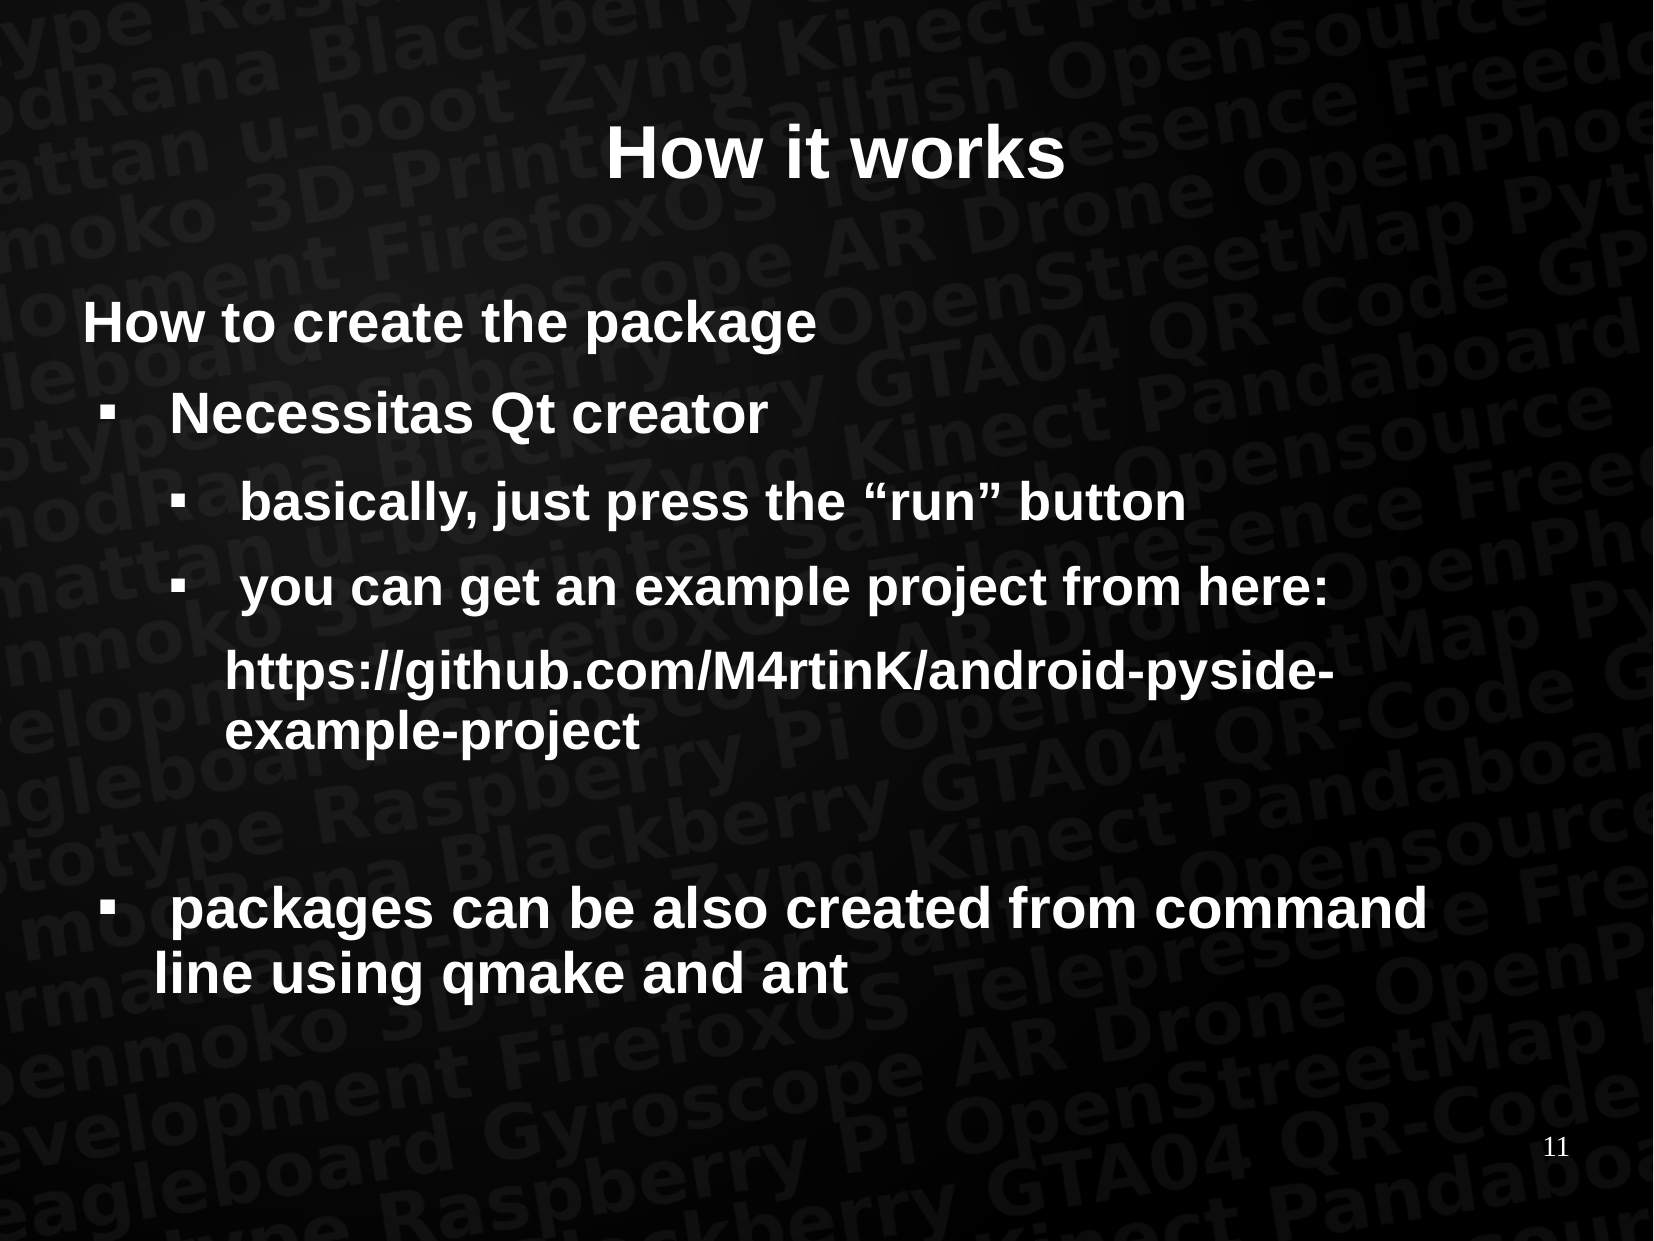

# How it works
How to create the package
 Necessitas Qt creator
 basically, just press the “run” button
 you can get an example project from here:
https://github.com/M4rtinK/android-pyside-example-project
 packages can be also created from command line using qmake and ant
11